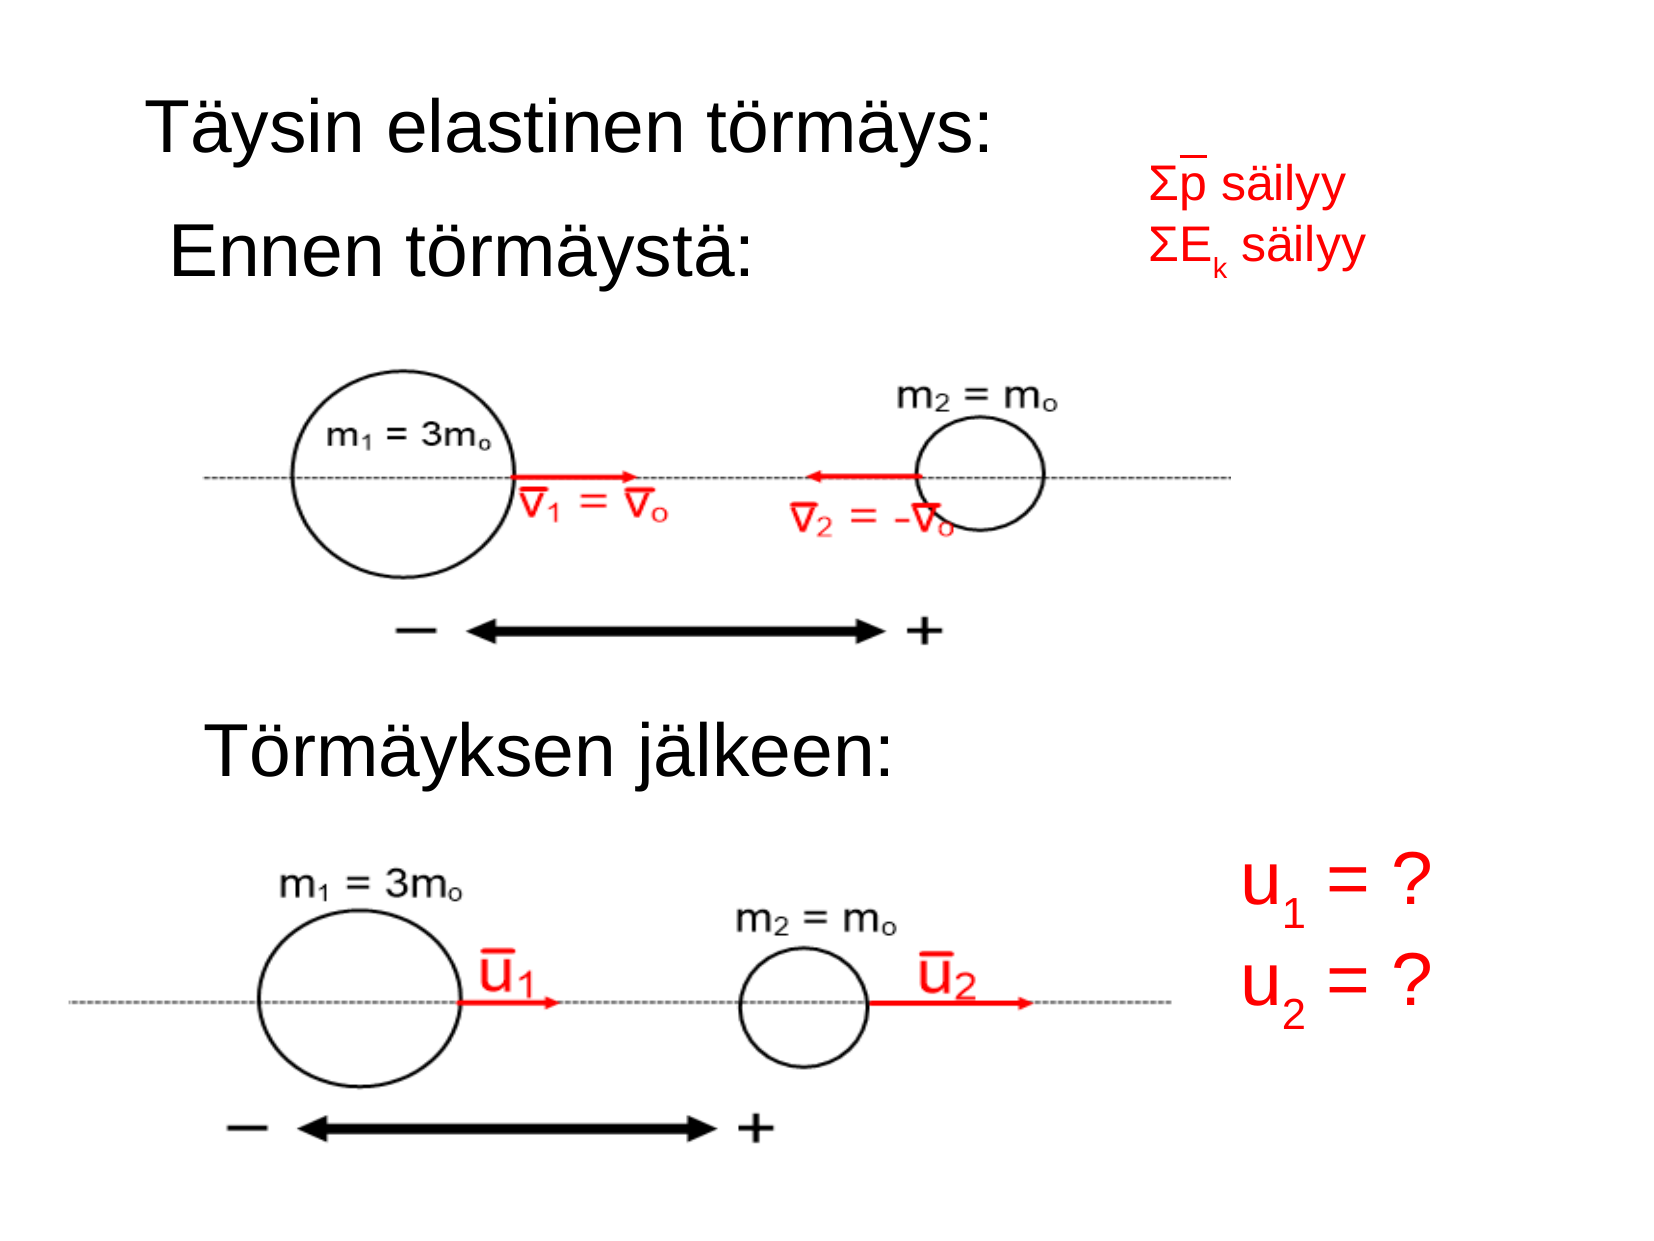

Täysin elastinen törmäys:
Σp säilyy
ΣEk säilyy
Ennen törmäystä:
Törmäyksen jälkeen:
u1 = ?
u2 = ?